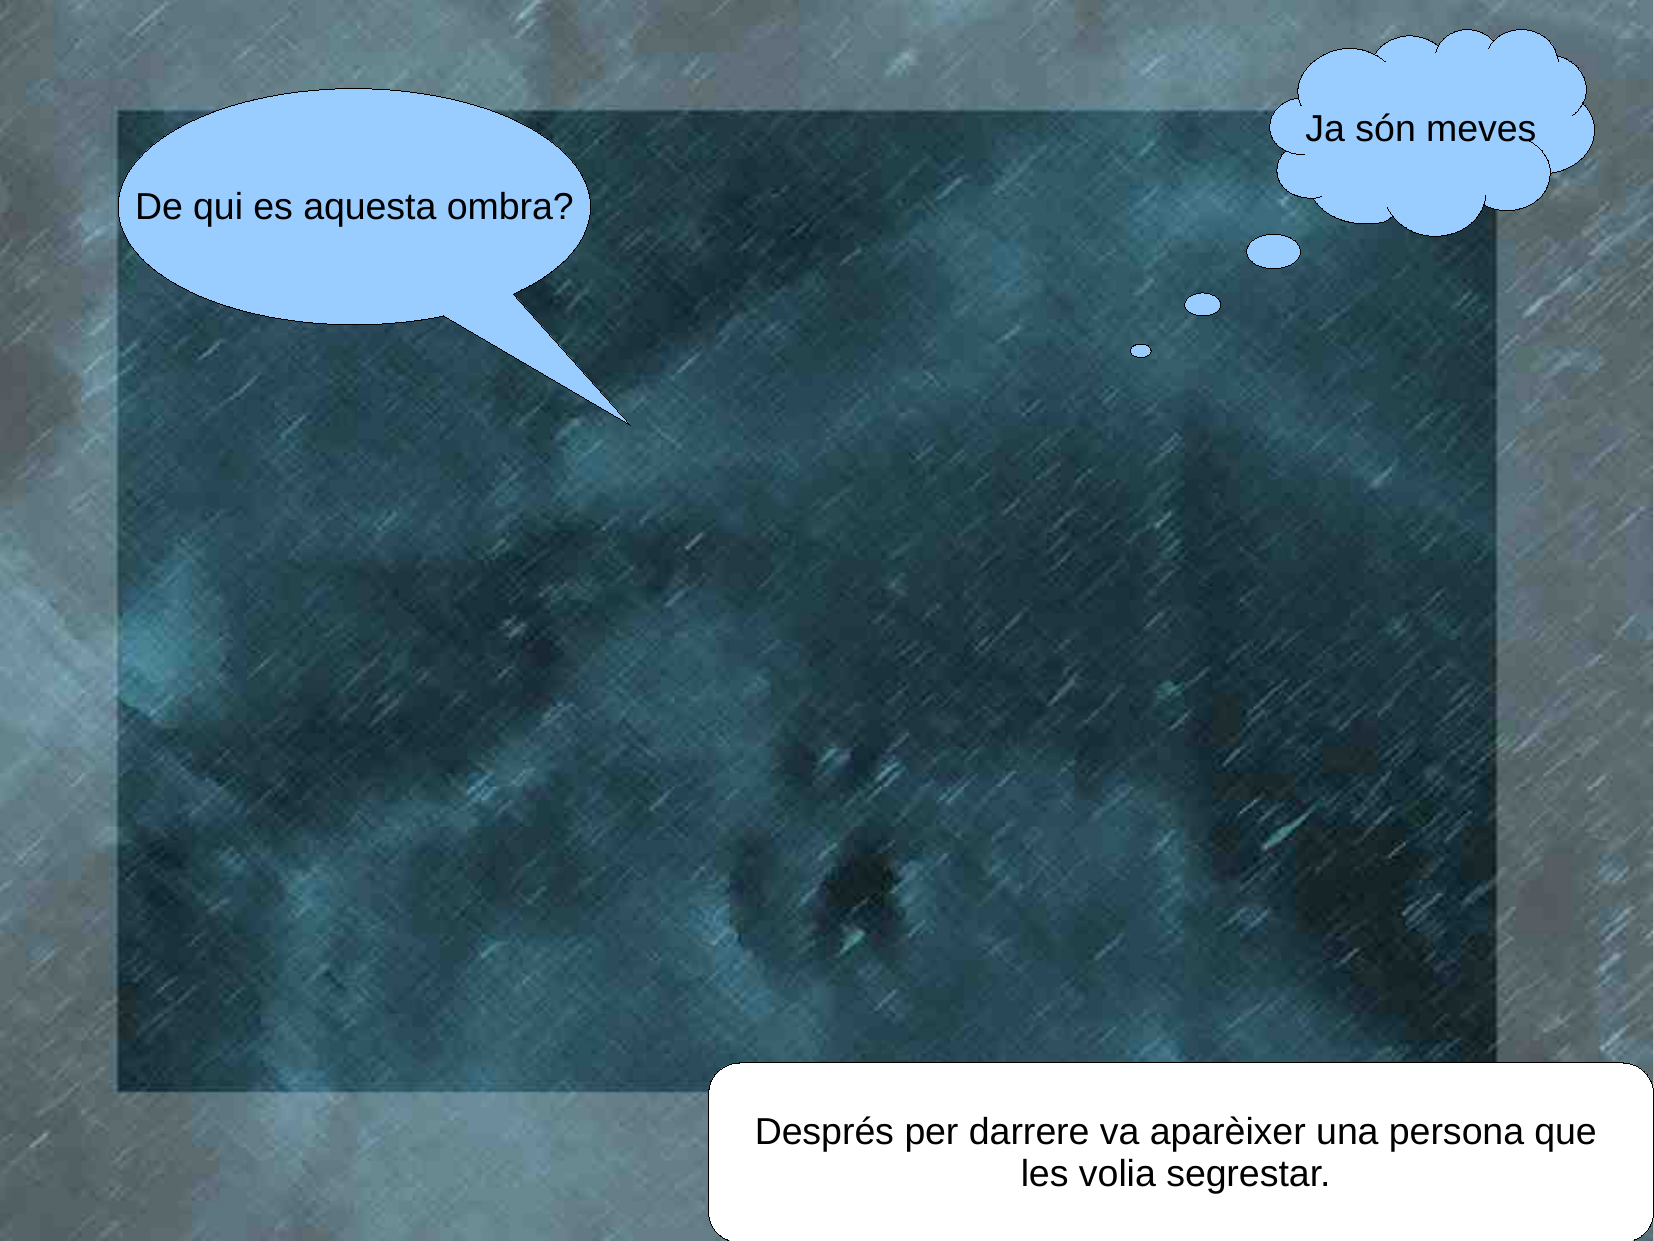

Ja són meves
De qui es aquesta ombra?
Després per darrere va aparèixer una persona que
les volia segrestar.